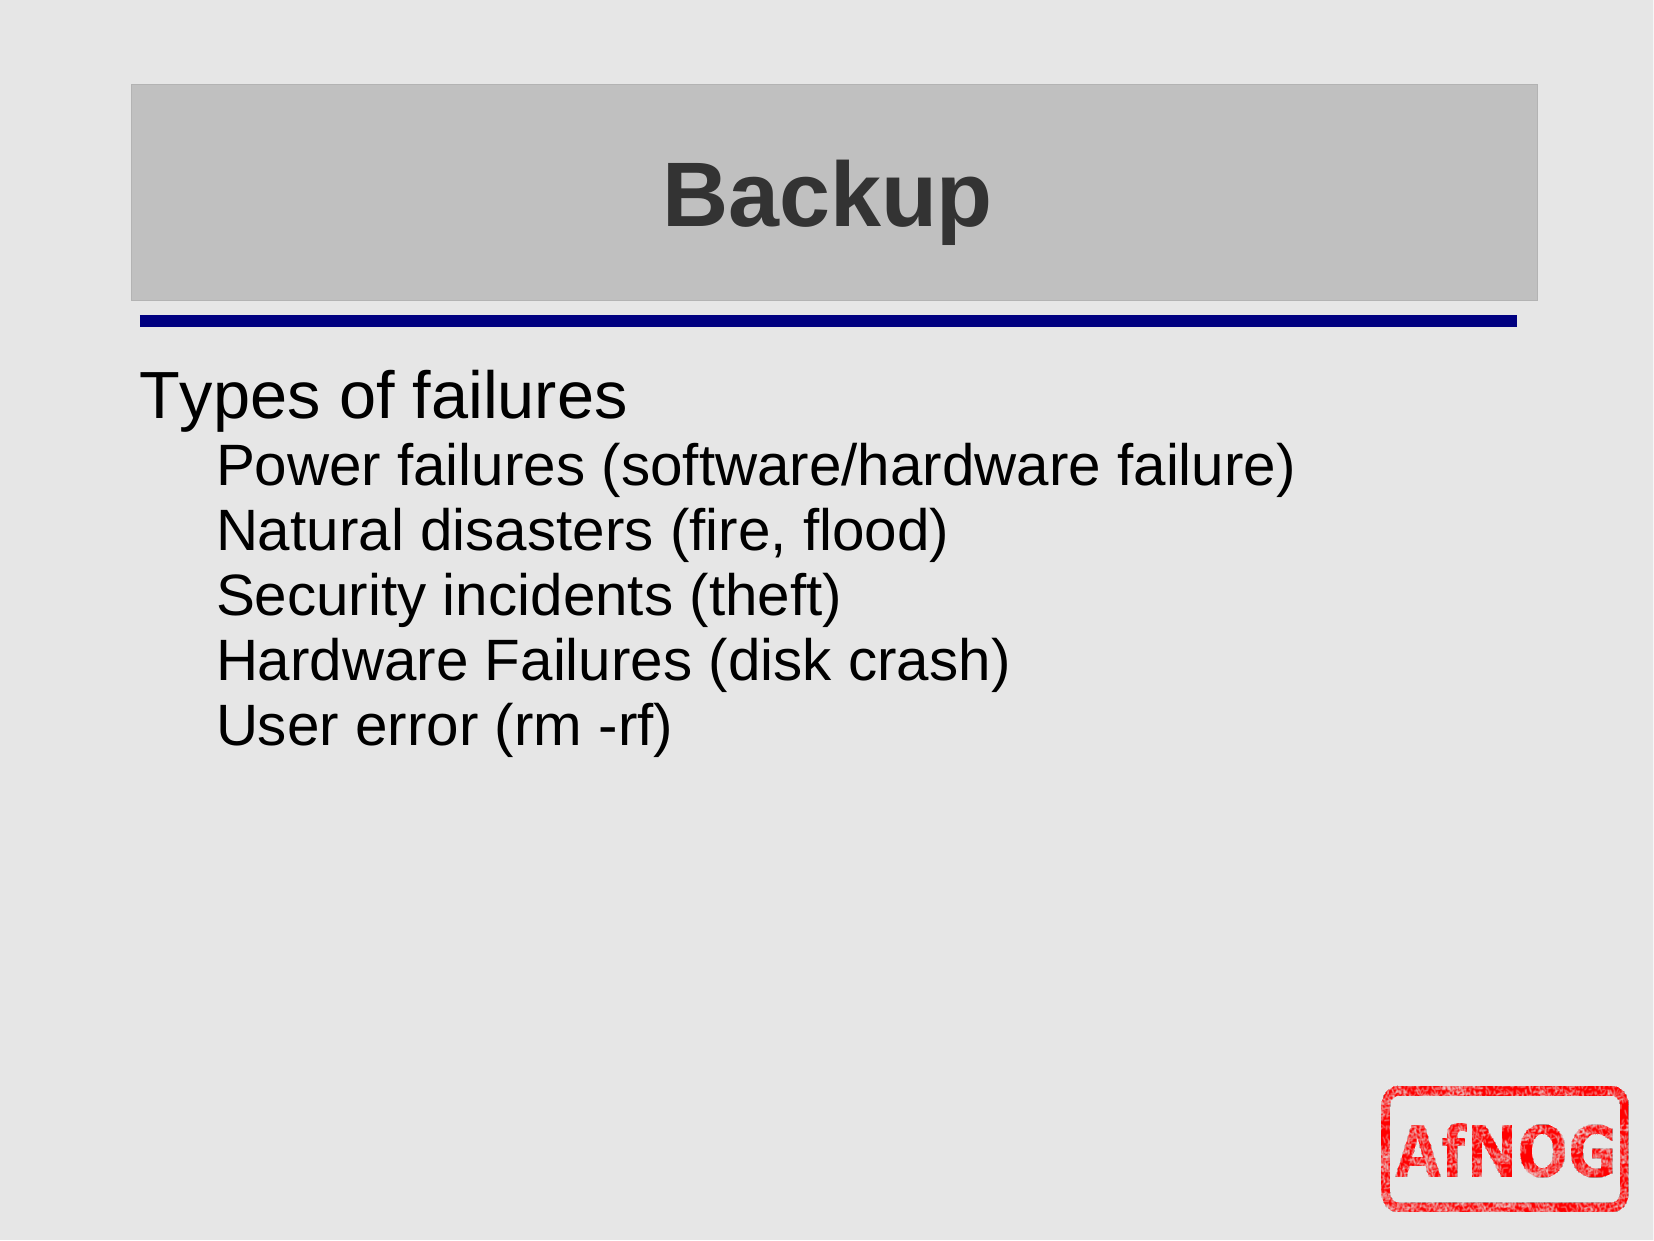

# Backup
Types of failures
Power failures (software/hardware failure)
Natural disasters (fire, flood)
Security incidents (theft)
Hardware Failures (disk crash)
User error (rm -rf)